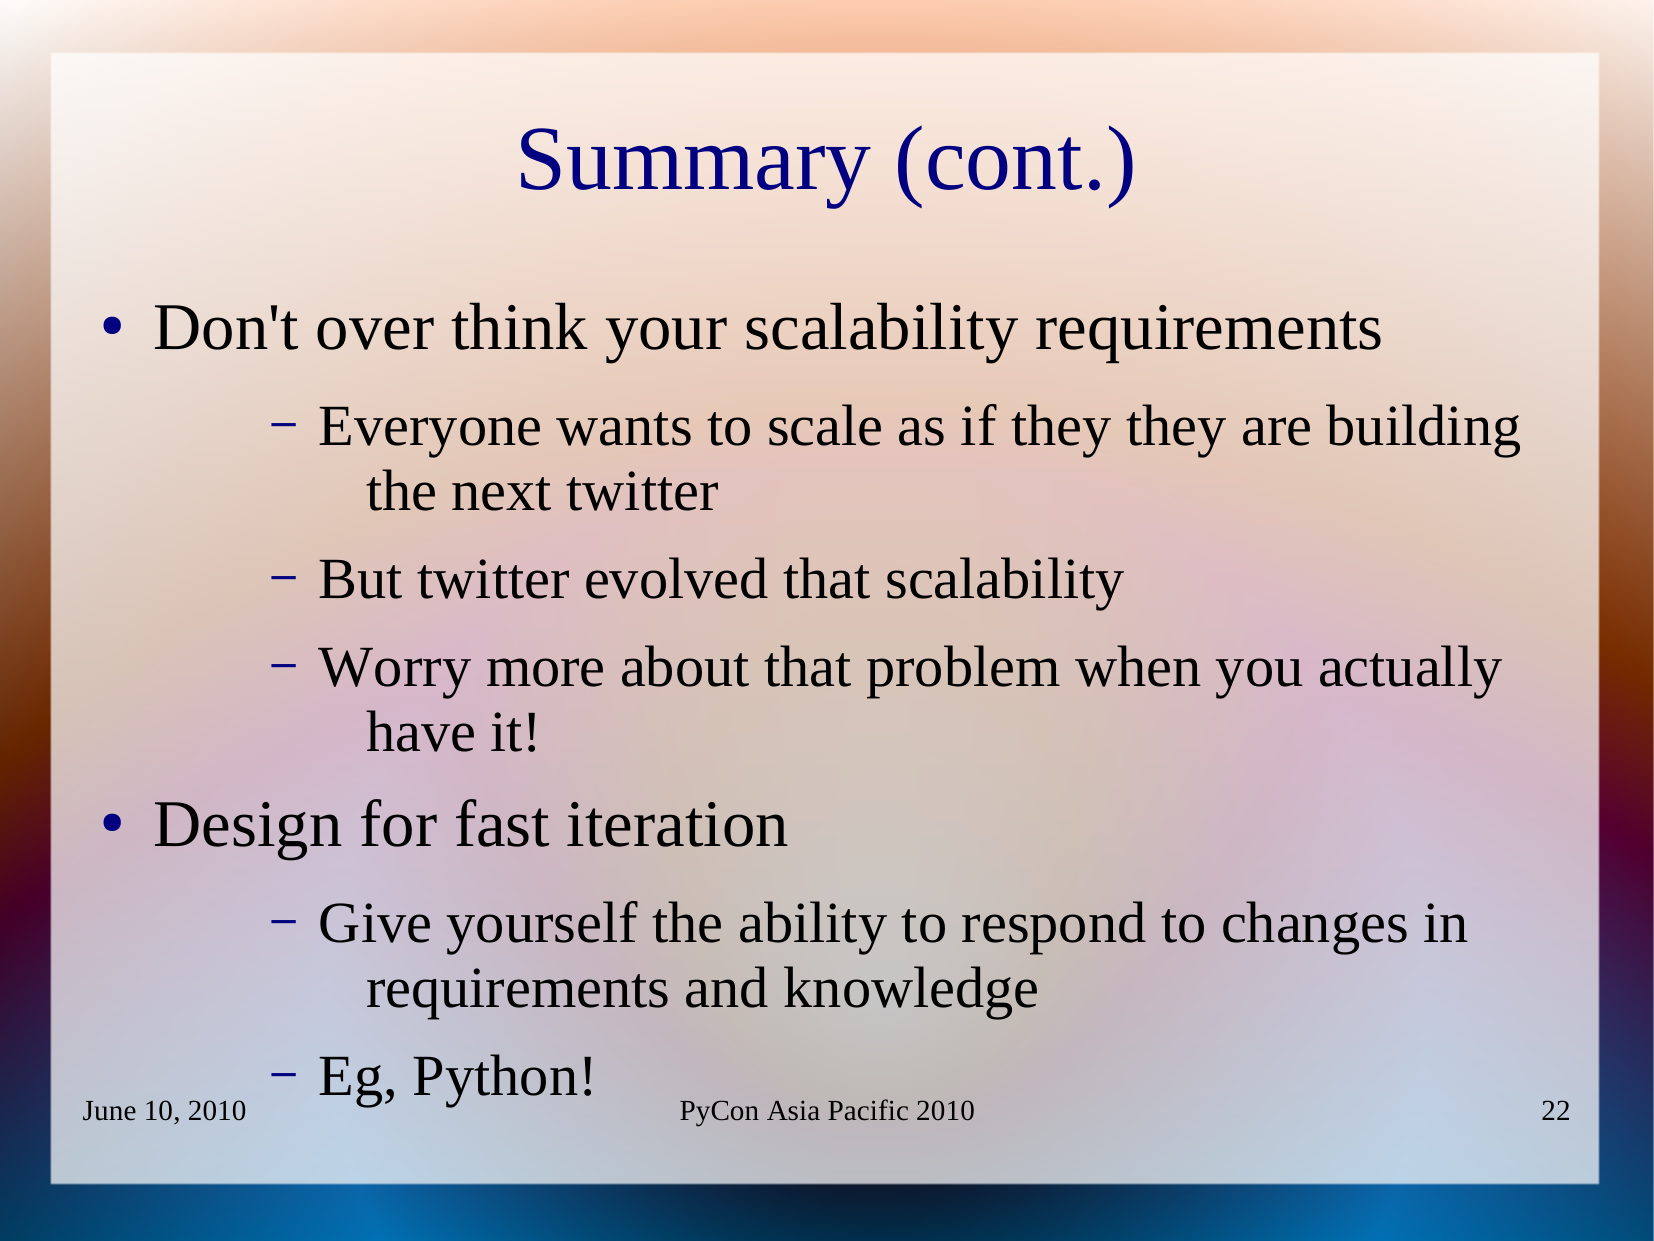

# Summary (cont.)
Don't over think your scalability requirements
Everyone wants to scale as if they they are building the next twitter
But twitter evolved that scalability
Worry more about that problem when you actually have it!
Design for fast iteration
Give yourself the ability to respond to changes in requirements and knowledge
Eg, Python!
June 10, 2010
PyCon Asia Pacific 2010
22